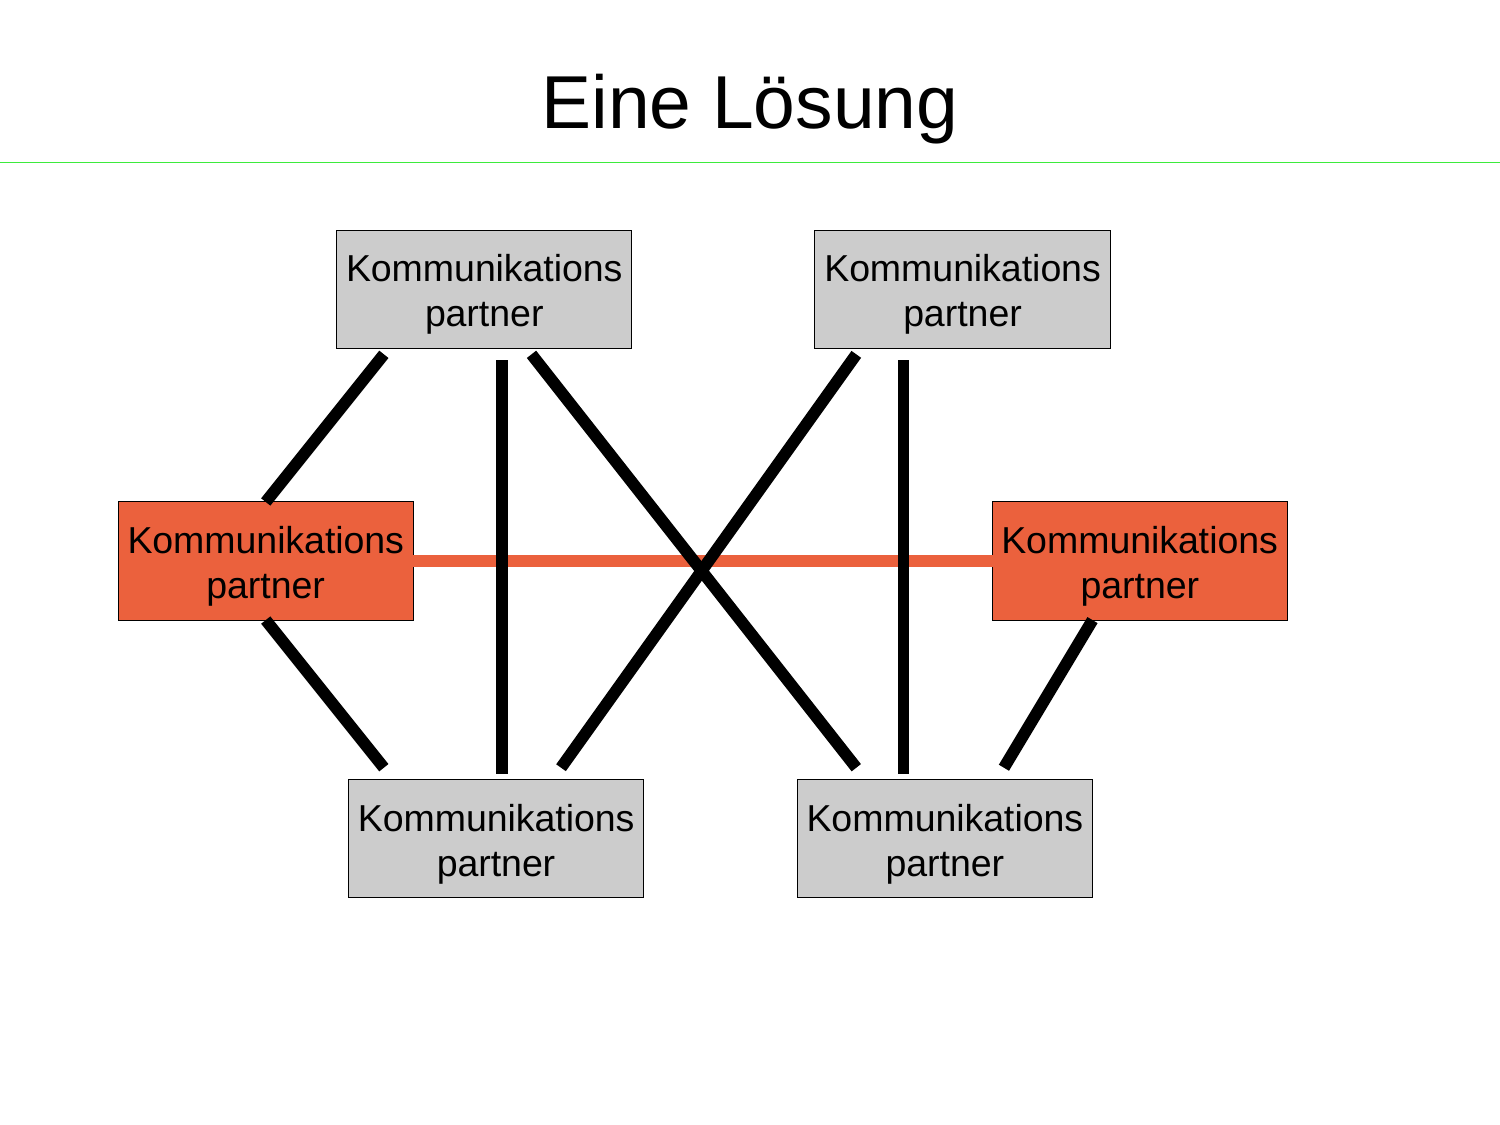

# Eine Lösung
Kommunikations
partner
Kommunikations
partner
Kommunikations
partner
Kommunikations
partner
Kommunikations
partner
Kommunikations
partner